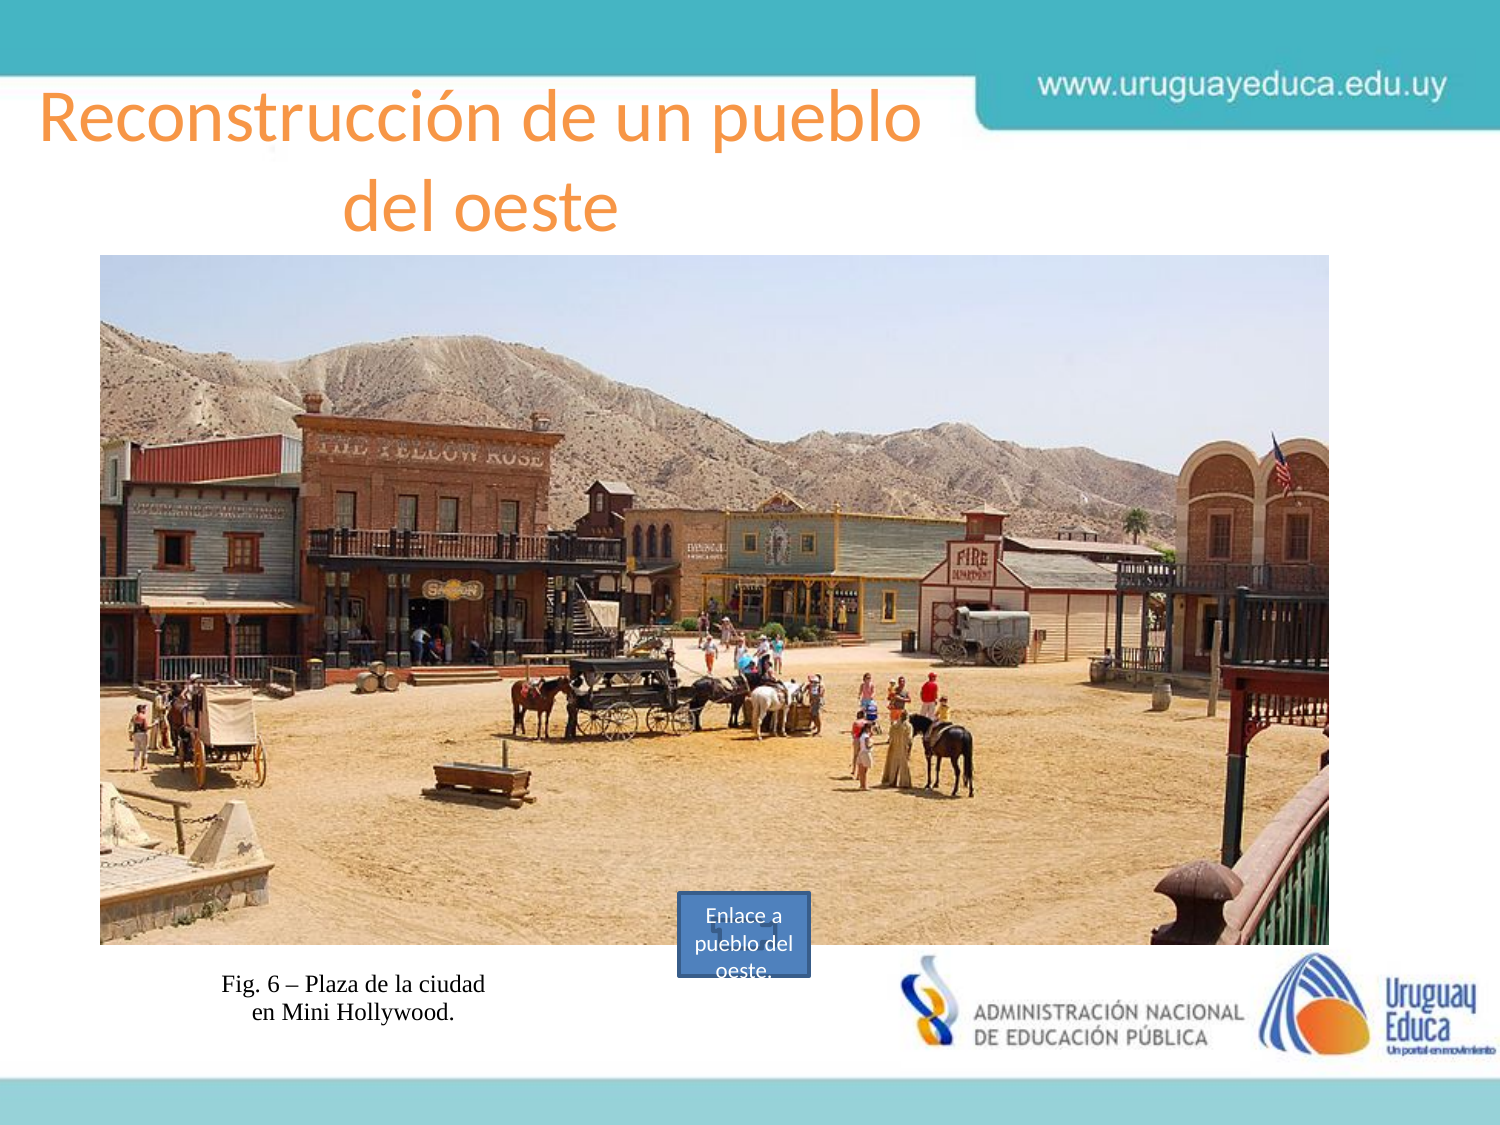

# Reconstrucción de un pueblo del oeste
Enlace a pueblo del oeste.
Fig. 6 – Plaza de la ciudad en Mini Hollywood.